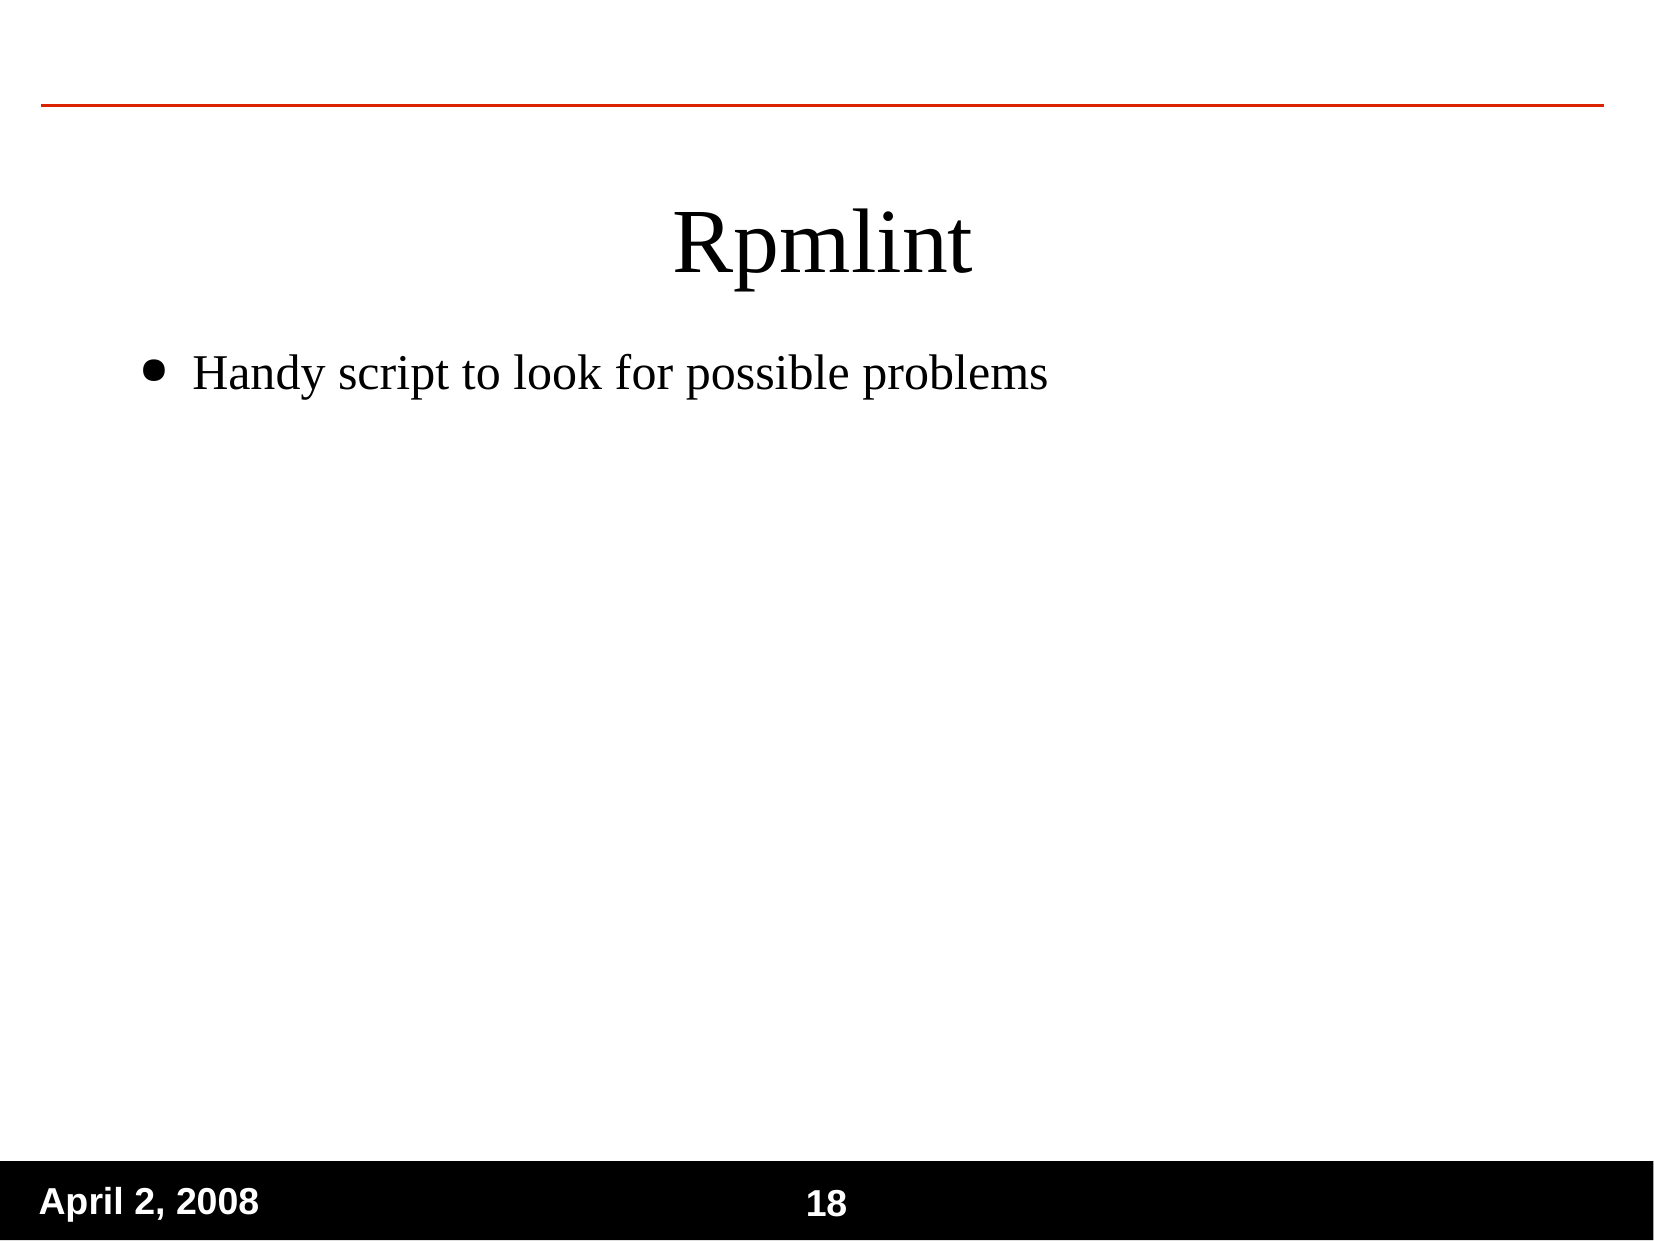

# Rpmlint
Handy script to look for possible problems